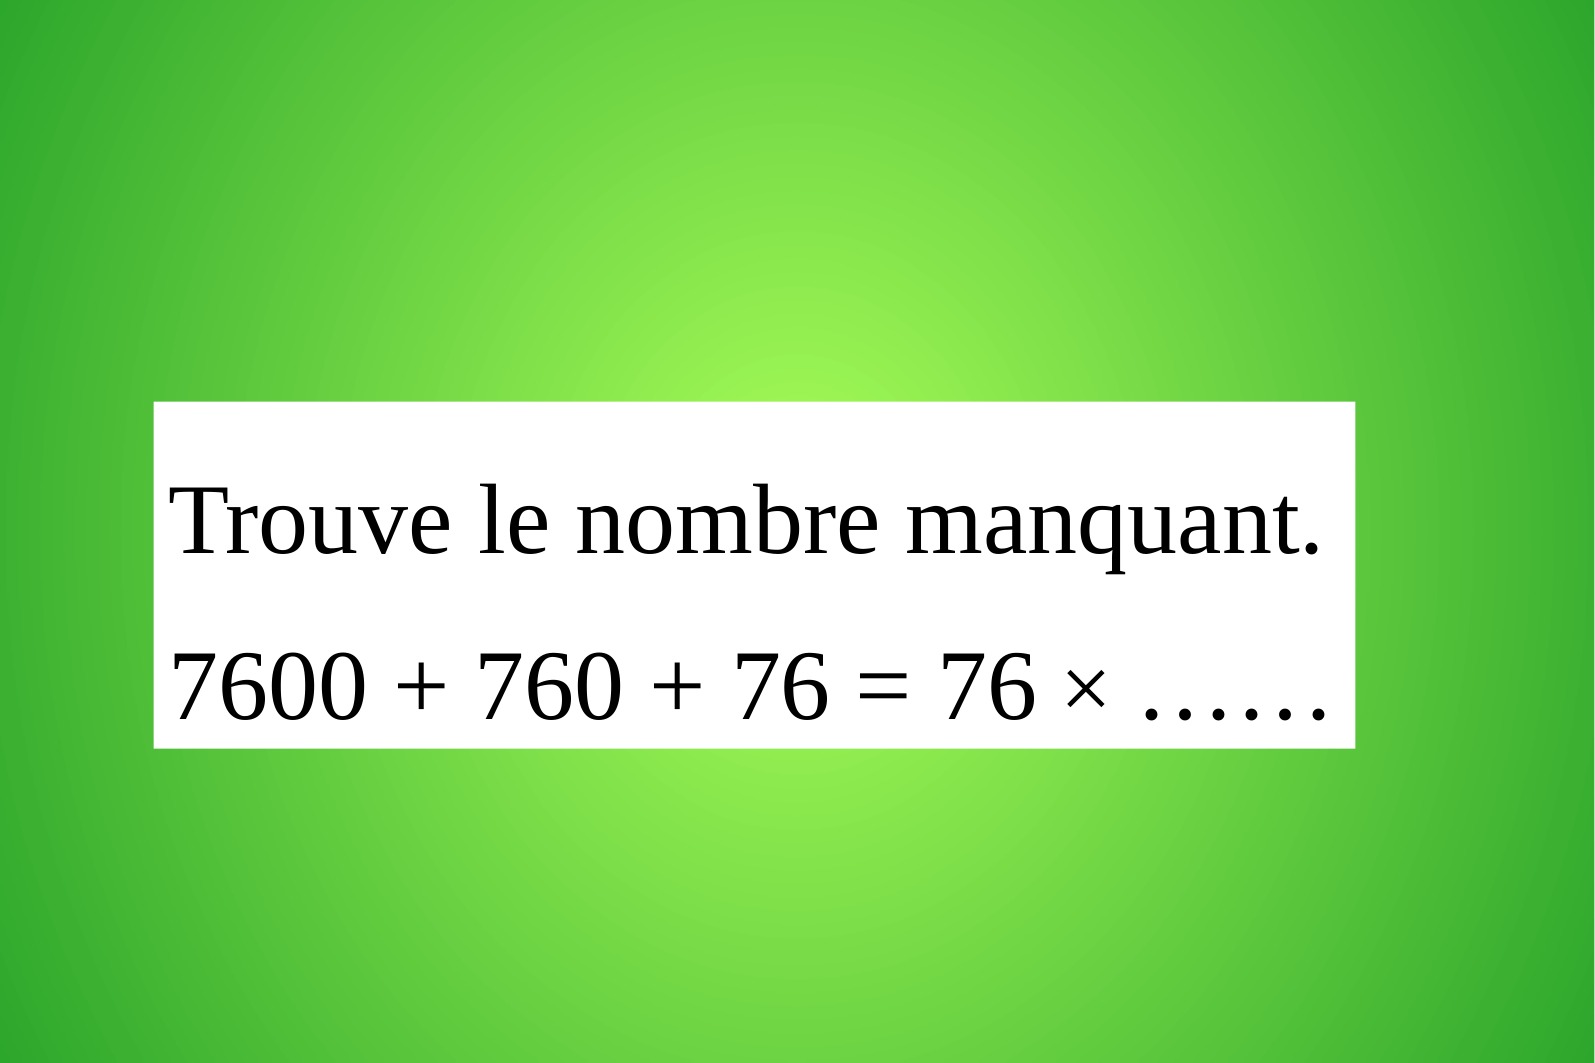

Trouve le nombre manquant.
7600 + 760 + 76 = 76 × ……